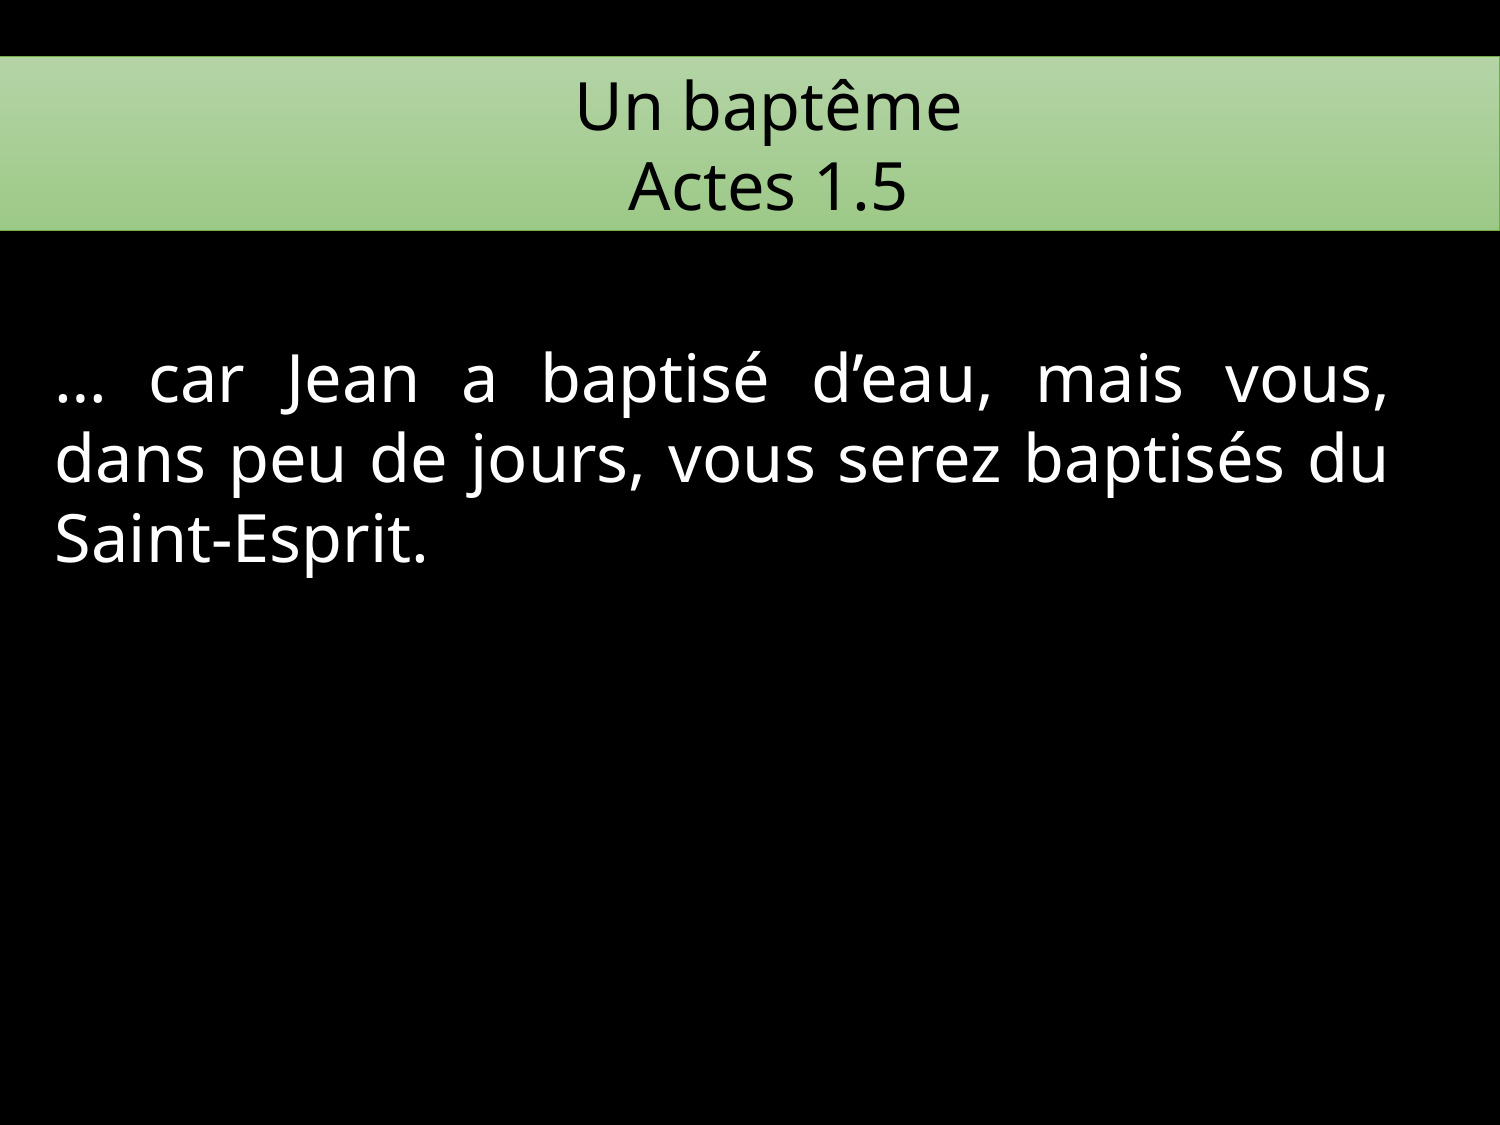

Un baptême
Actes 1.5
… car Jean a baptisé d’eau, mais vous, dans peu de jours, vous serez baptisés du Saint-Esprit.